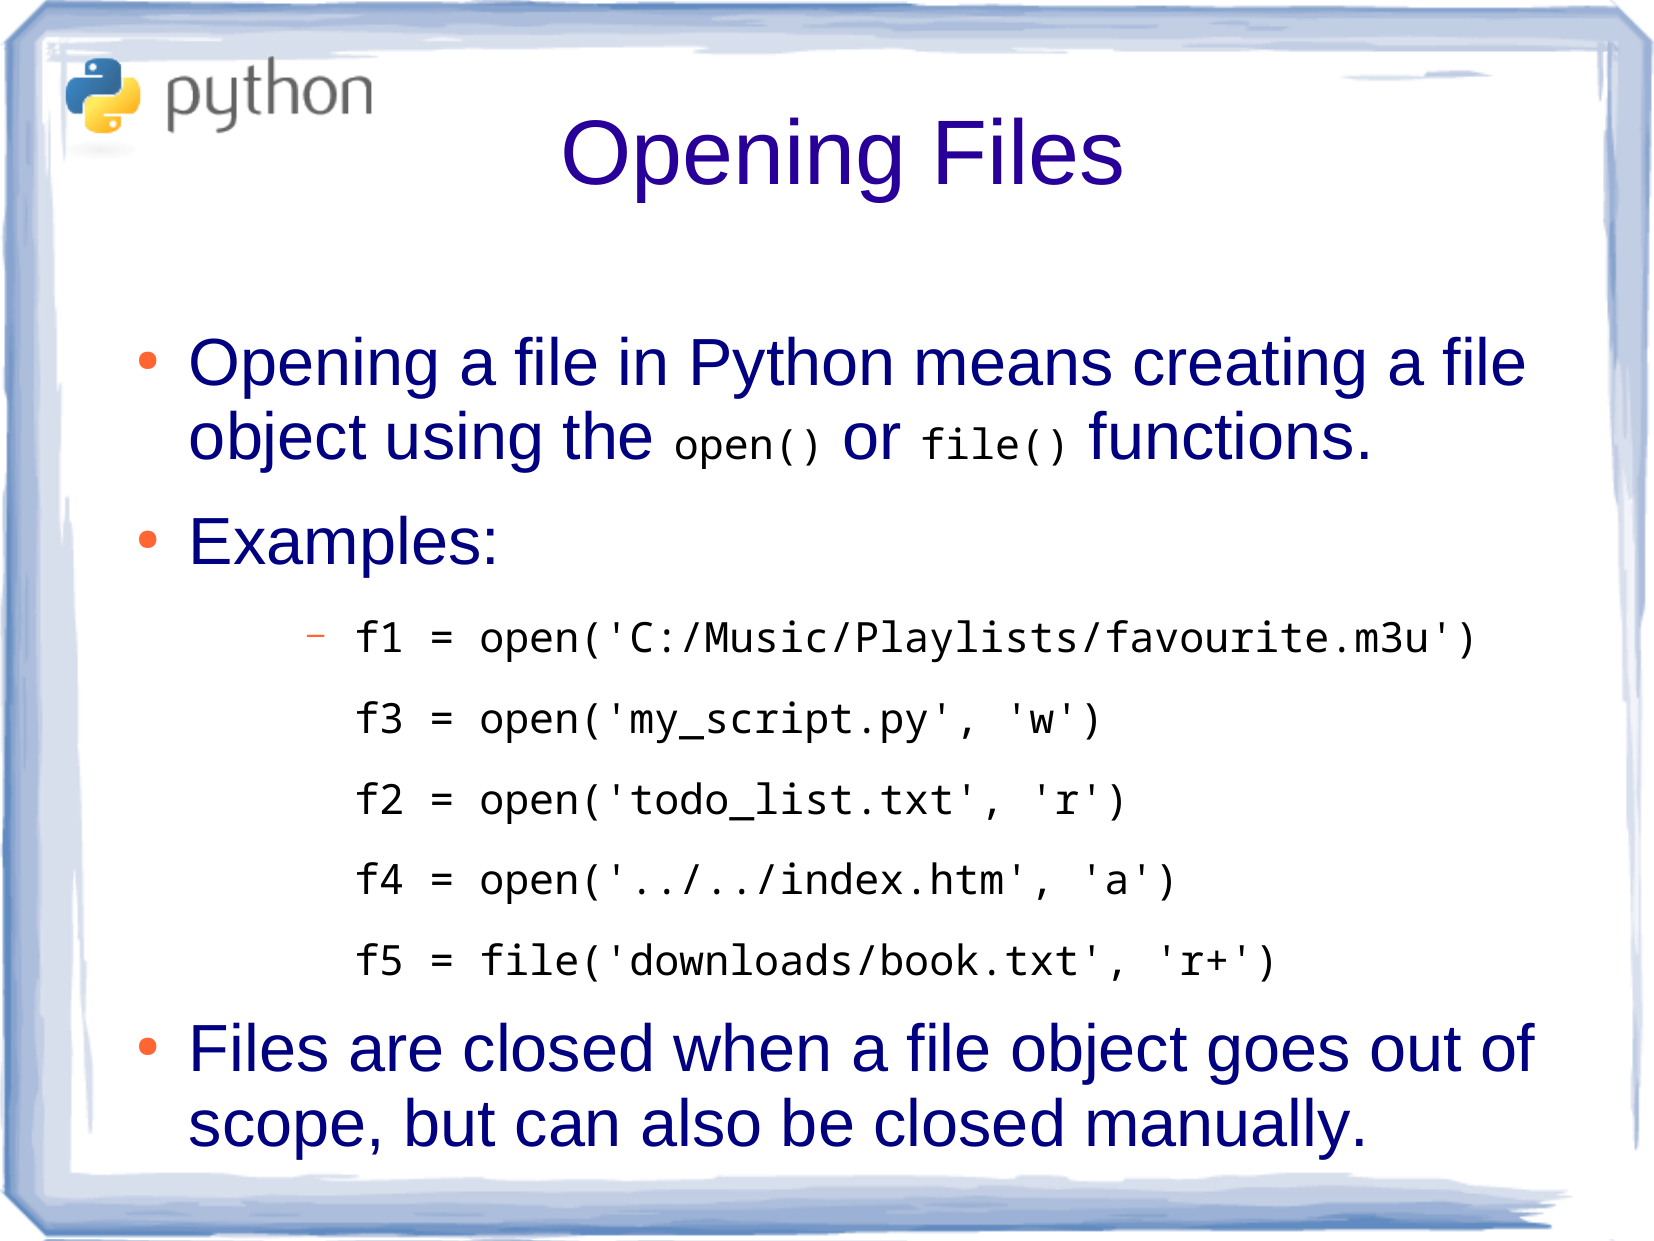

# Opening Files
Opening a file in Python means creating a file object using the open() or file() functions.
Examples:
f1 = open('C:/Music/Playlists/favourite.m3u')
f3 = open('my_script.py', 'w')
f2 = open('todo_list.txt', 'r')
f4 = open('../../index.htm', 'a')
f5 = file('downloads/book.txt', 'r+')
Files are closed when a file object goes out of scope, but can also be closed manually.